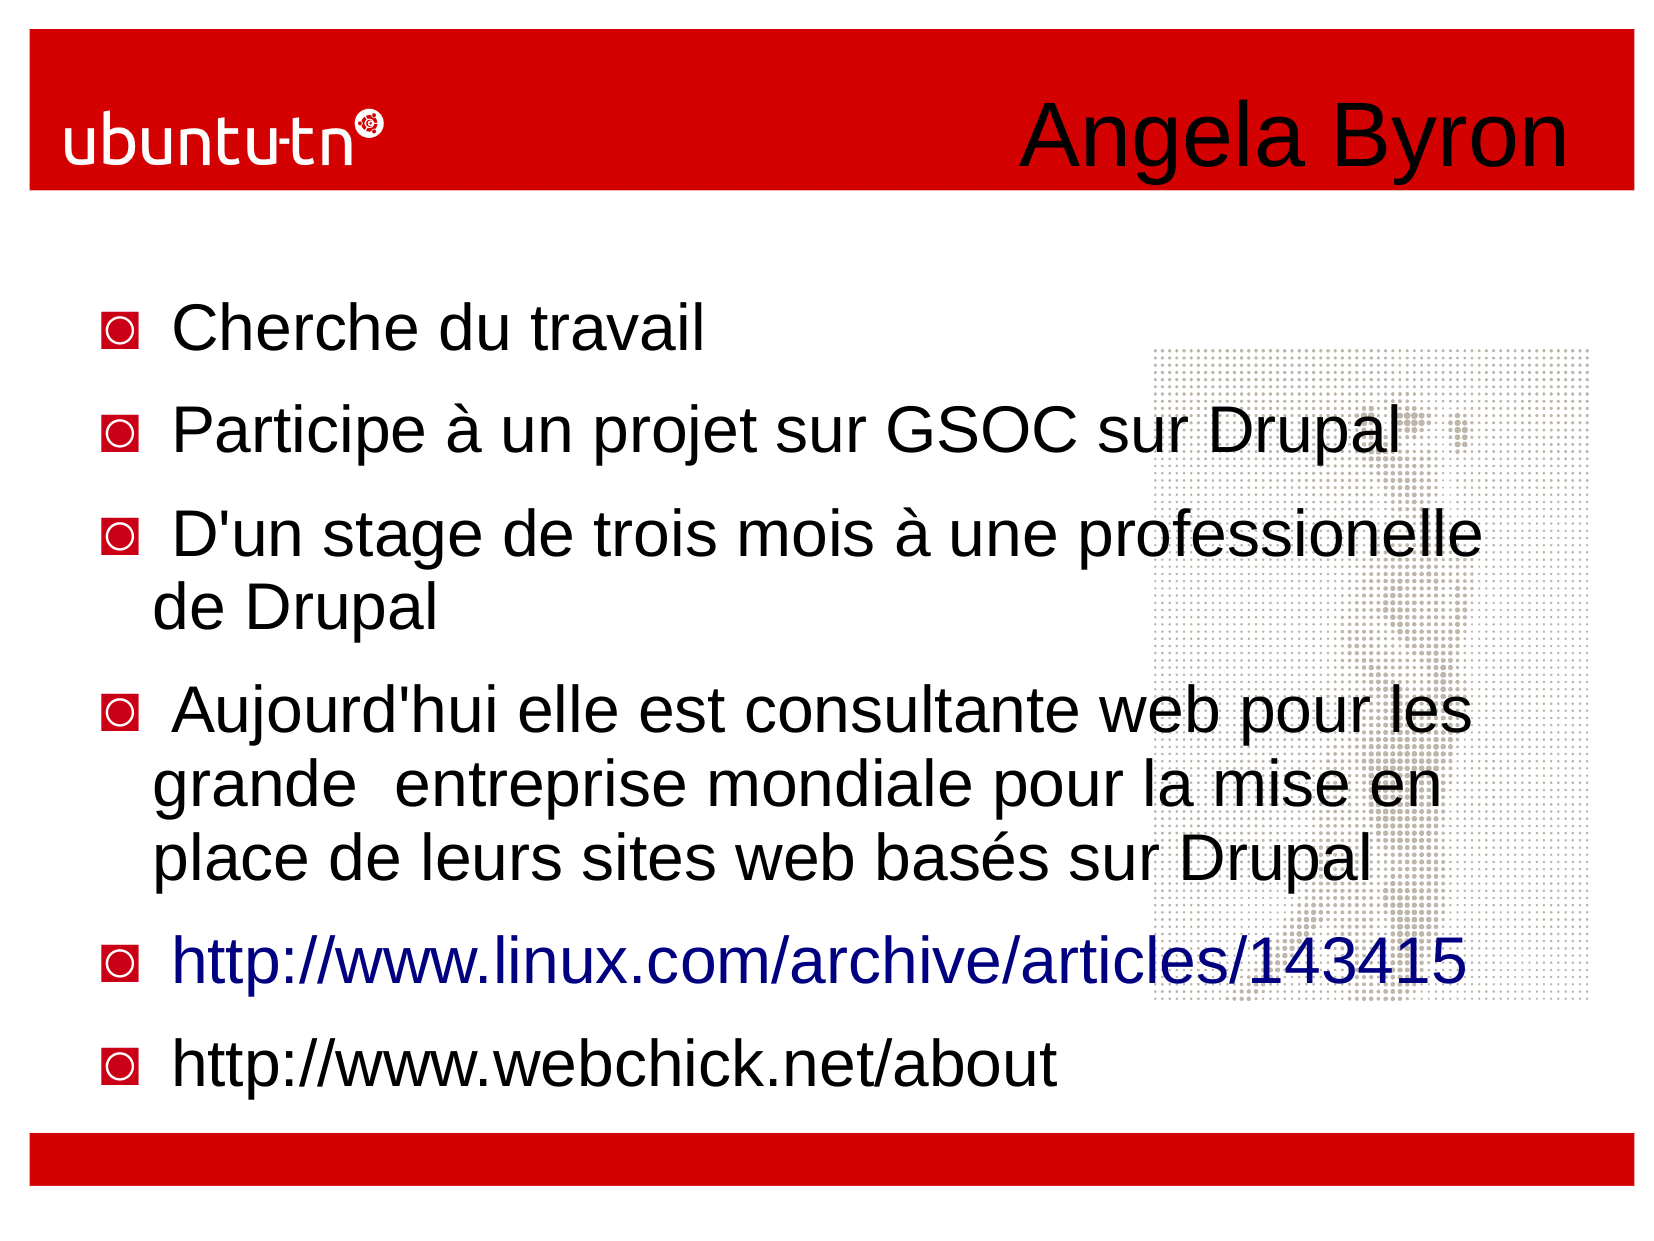

# Angela Byron
 Cherche du travail
 Participe à un projet sur GSOC sur Drupal
 D'un stage de trois mois à une professionelle de Drupal
 Aujourd'hui elle est consultante web pour les grande entreprise mondiale pour la mise en place de leurs sites web basés sur Drupal
 http://www.linux.com/archive/articles/143415
 http://www.webchick.net/about